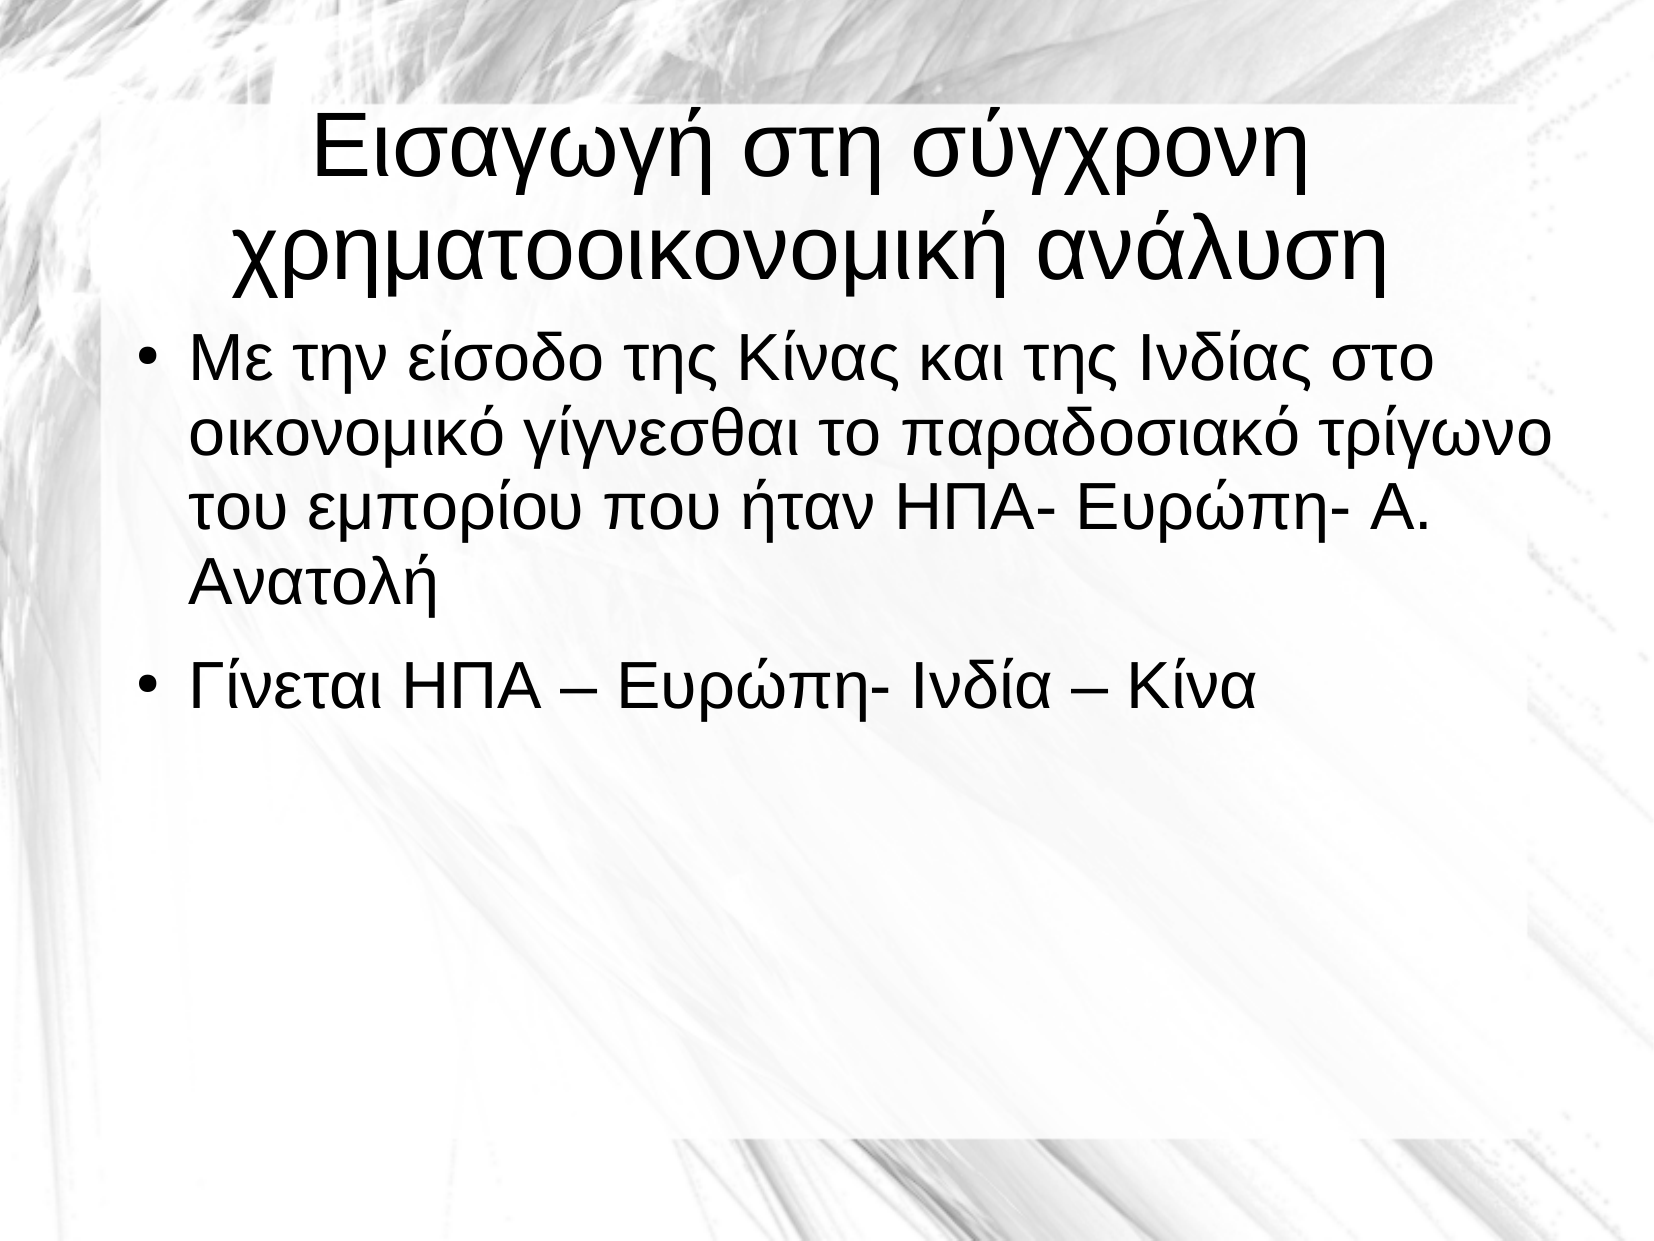

# Εισαγωγή στη σύγχρονη χρηματοοικονομική ανάλυση
Με την είσοδο της Κίνας και της Ινδίας στο οικονομικό γίγνεσθαι το παραδοσιακό τρίγωνο του εμπορίου που ήταν ΗΠΑ- Ευρώπη- Α. Ανατολή
Γίνεται ΗΠΑ – Ευρώπη- Ινδία – Κίνα